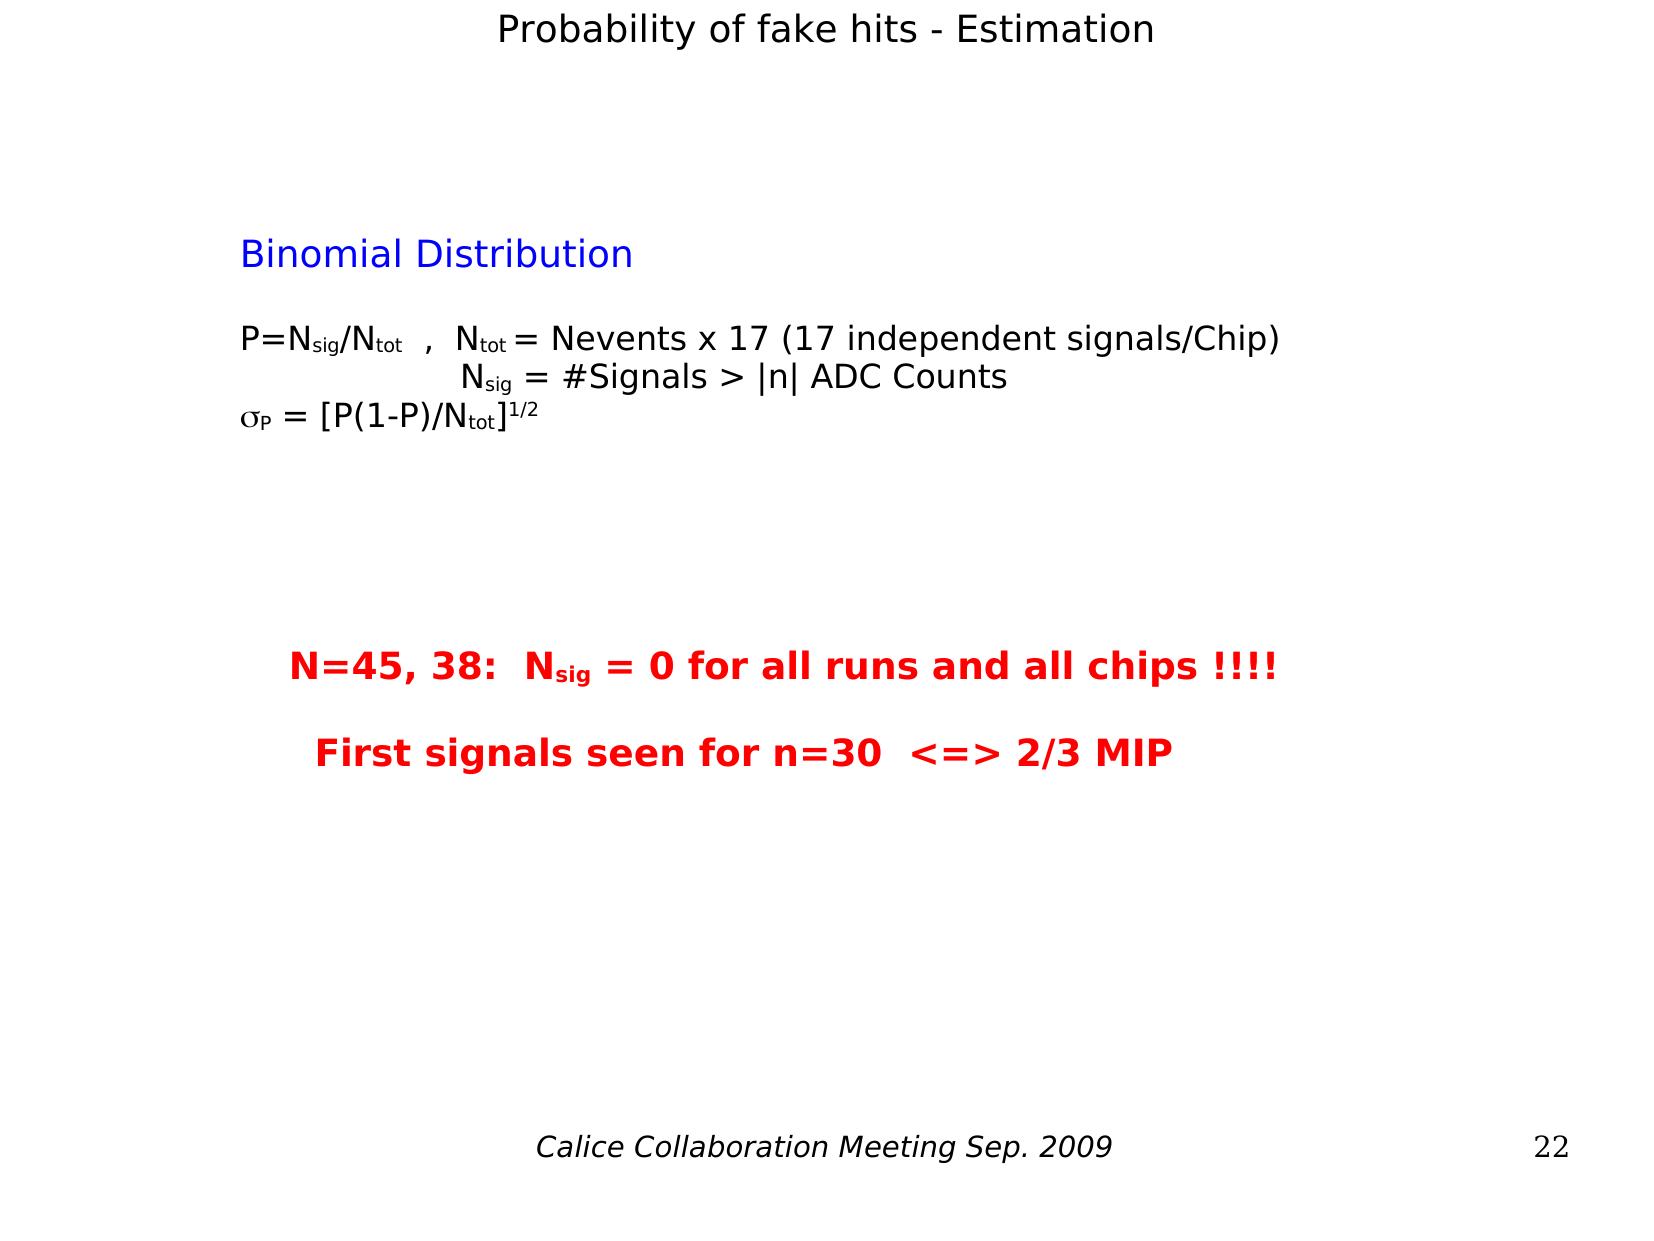

Probability of fake hits - Estimation
Binomial Distribution
P=Nsig/Ntot , Ntot = Nevents x 17 (17 independent signals/Chip)
 Nsig = #Signals > |n| ADC Counts
σP = [P(1-P)/Ntot]1/2
N=45, 38: Nsig = 0 for all runs and all chips !!!!
 First signals seen for n=30 <=> 2/3 MIP
22